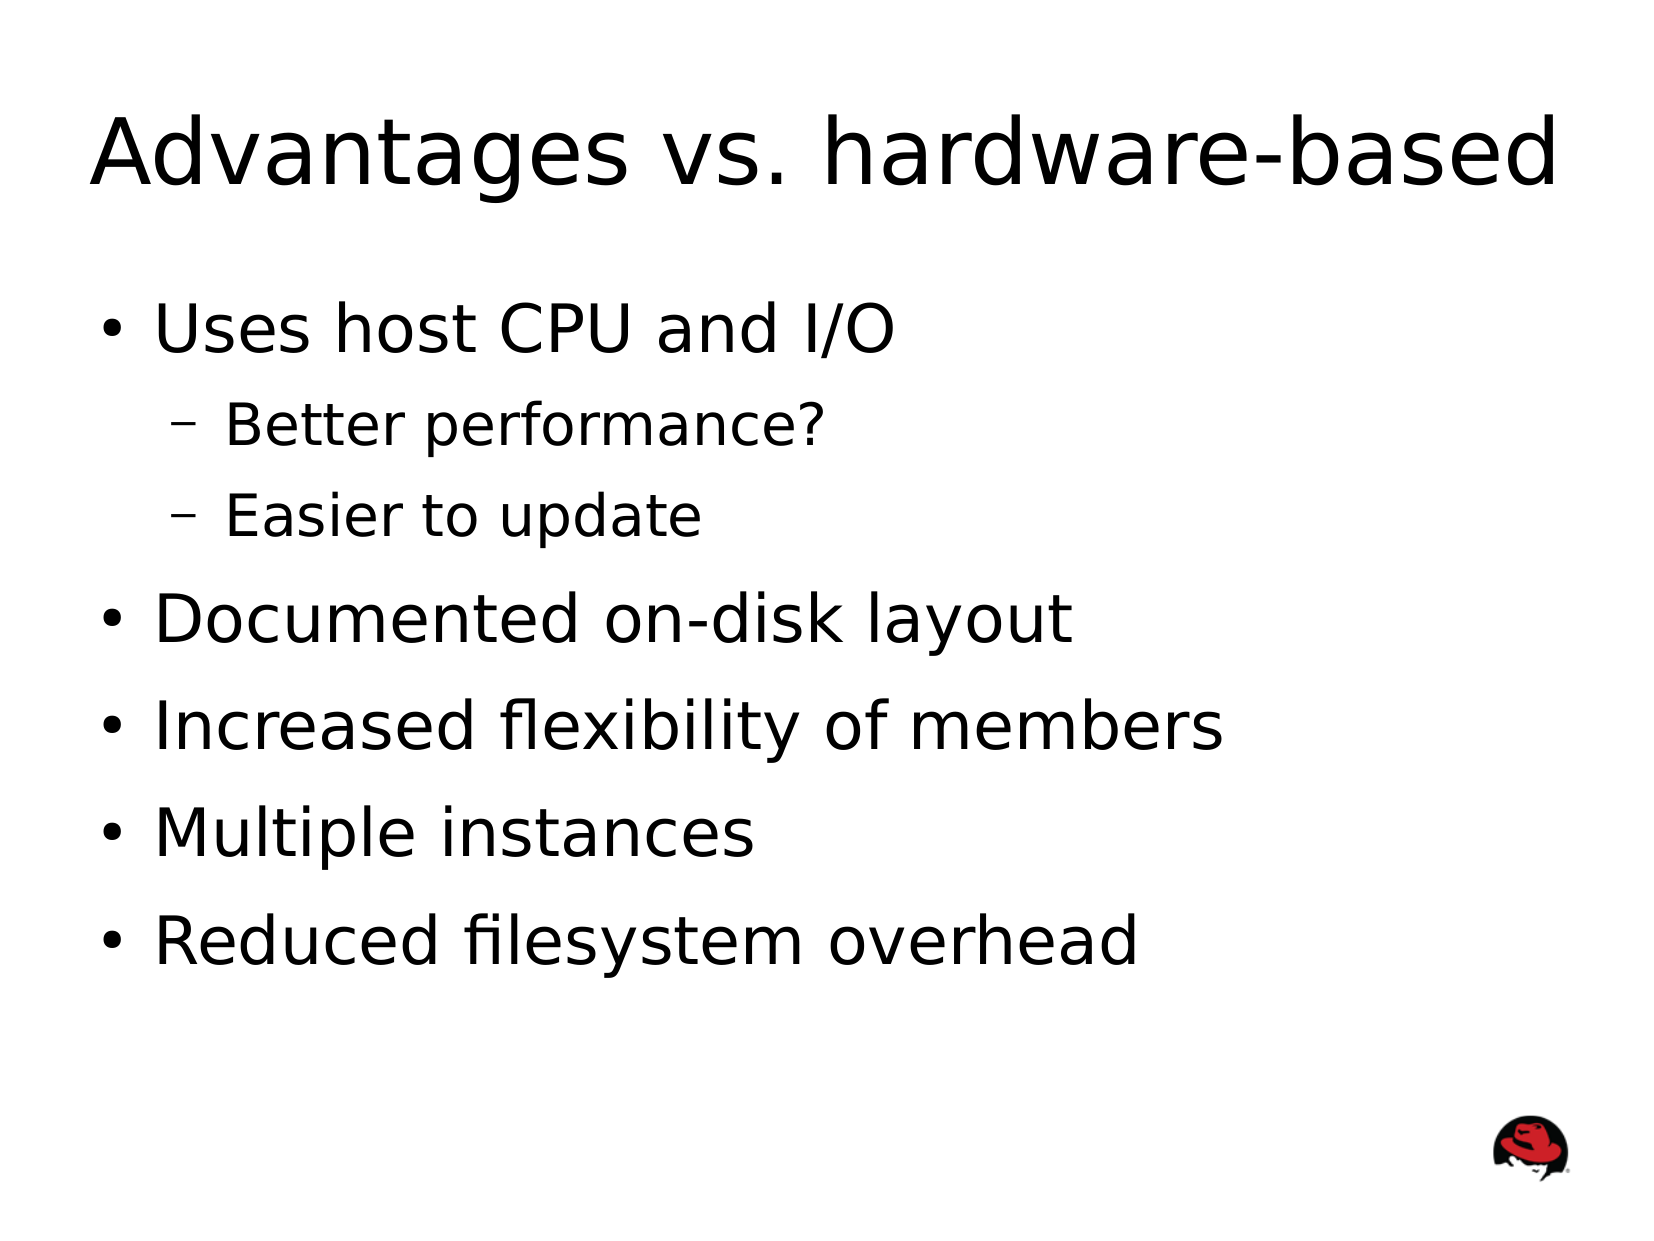

# Advantages vs. hardware-based
Uses host CPU and I/O
Better performance?
Easier to update
Documented on-disk layout
Increased flexibility of members
Multiple instances
Reduced filesystem overhead